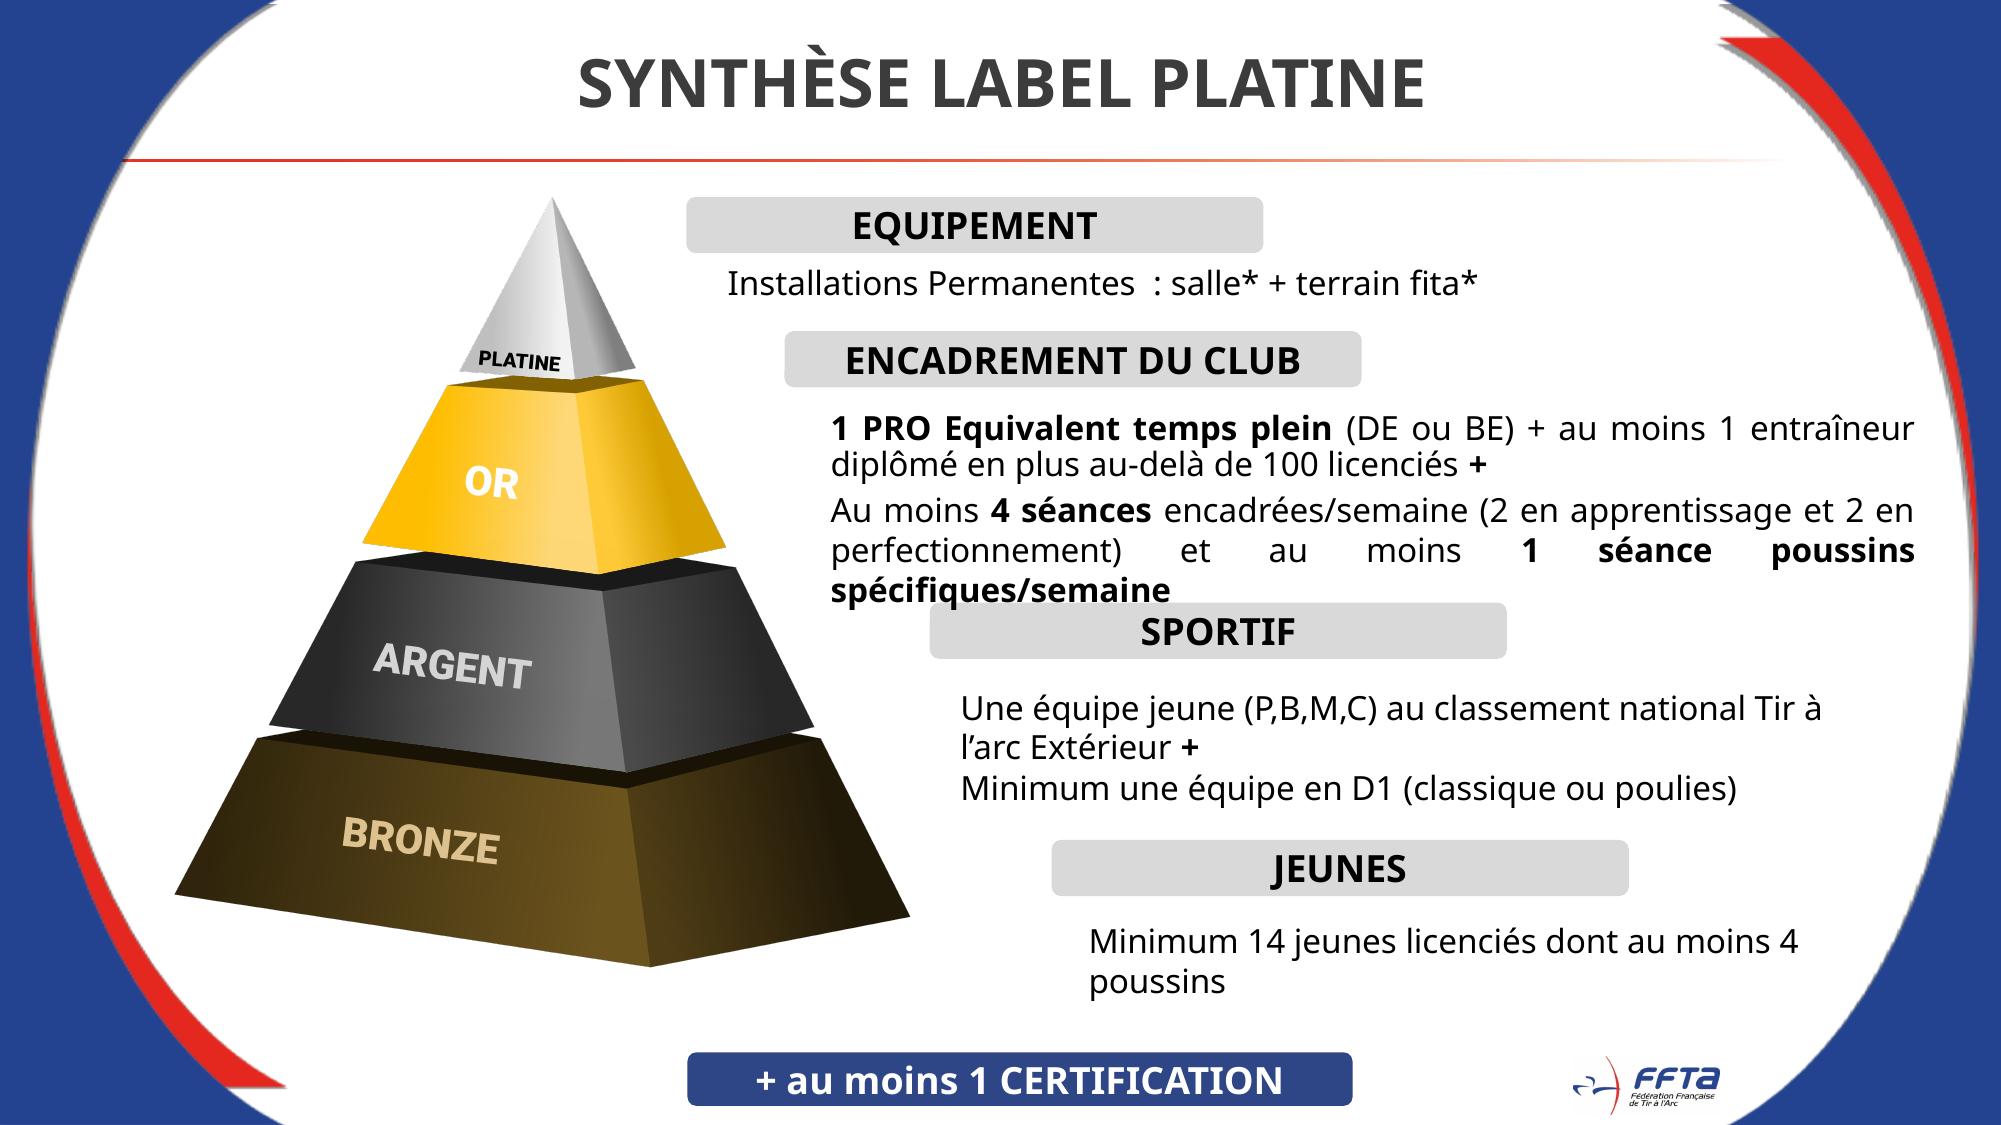

Synthèse label Platine
EQUIPEMENT
Installations Permanentes : salle* + terrain fita*
ENCADREMENT DU CLUB
1 PRO Equivalent temps plein (DE ou BE) + au moins 1 entraîneur diplômé en plus au-delà de 100 licenciés +
Au moins 4 séances encadrées/semaine (2 en apprentissage et 2 en perfectionnement) et au moins 1 séance poussins spécifiques/semaine
SPORTIF
Une équipe jeune (P,B,M,C) au classement national Tir à l’arc Extérieur +
Minimum une équipe en D1 (classique ou poulies)
JEUNES
Minimum 14 jeunes licenciés dont au moins 4 poussins
+ au moins 1 CERTIFICATION